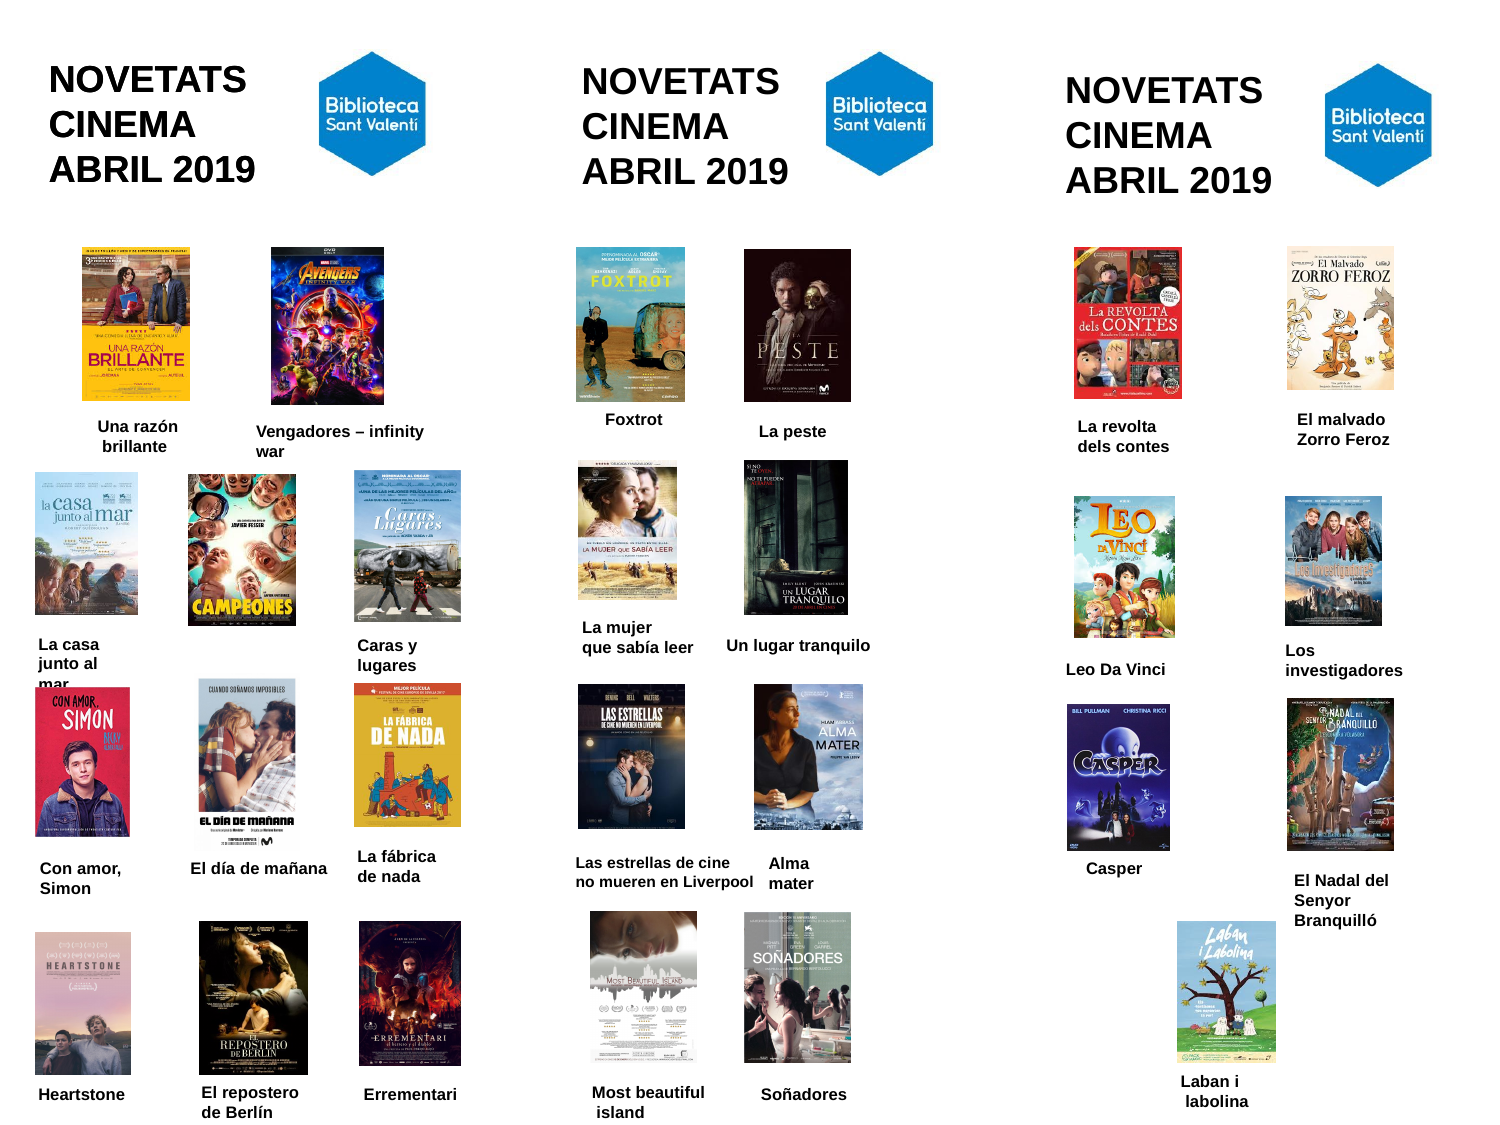

NOVETATS
CINEMA
ABRIL 2019
NOVETATS
CINEMA
ABRIL 2019
NOVETATS
CINEMA
ABRIL 2019
NOVETATS
CINEMA
ABRIL 2019
Foxtrot
El malvado
Zorro Feroz
Una razón
 brillante
La revolta
dels contes
Vengadores – infinity war
La peste
Campeones
La mujer
que sabía leer
La casa
junto al mar
Caras y lugares
Un lugar tranquilo
Los
investigadores
Leo Da Vinci
La fábrica
de nada
Las estrellas de cine
no mueren en Liverpool
Alma mater
Con amor,
Simon
El día de mañana
Casper
El Nadal del
Senyor Branquilló
Laban i
 labolina
El repostero
de Berlín
Most beautiful
 island
Heartstone
Errementari
Soñadores